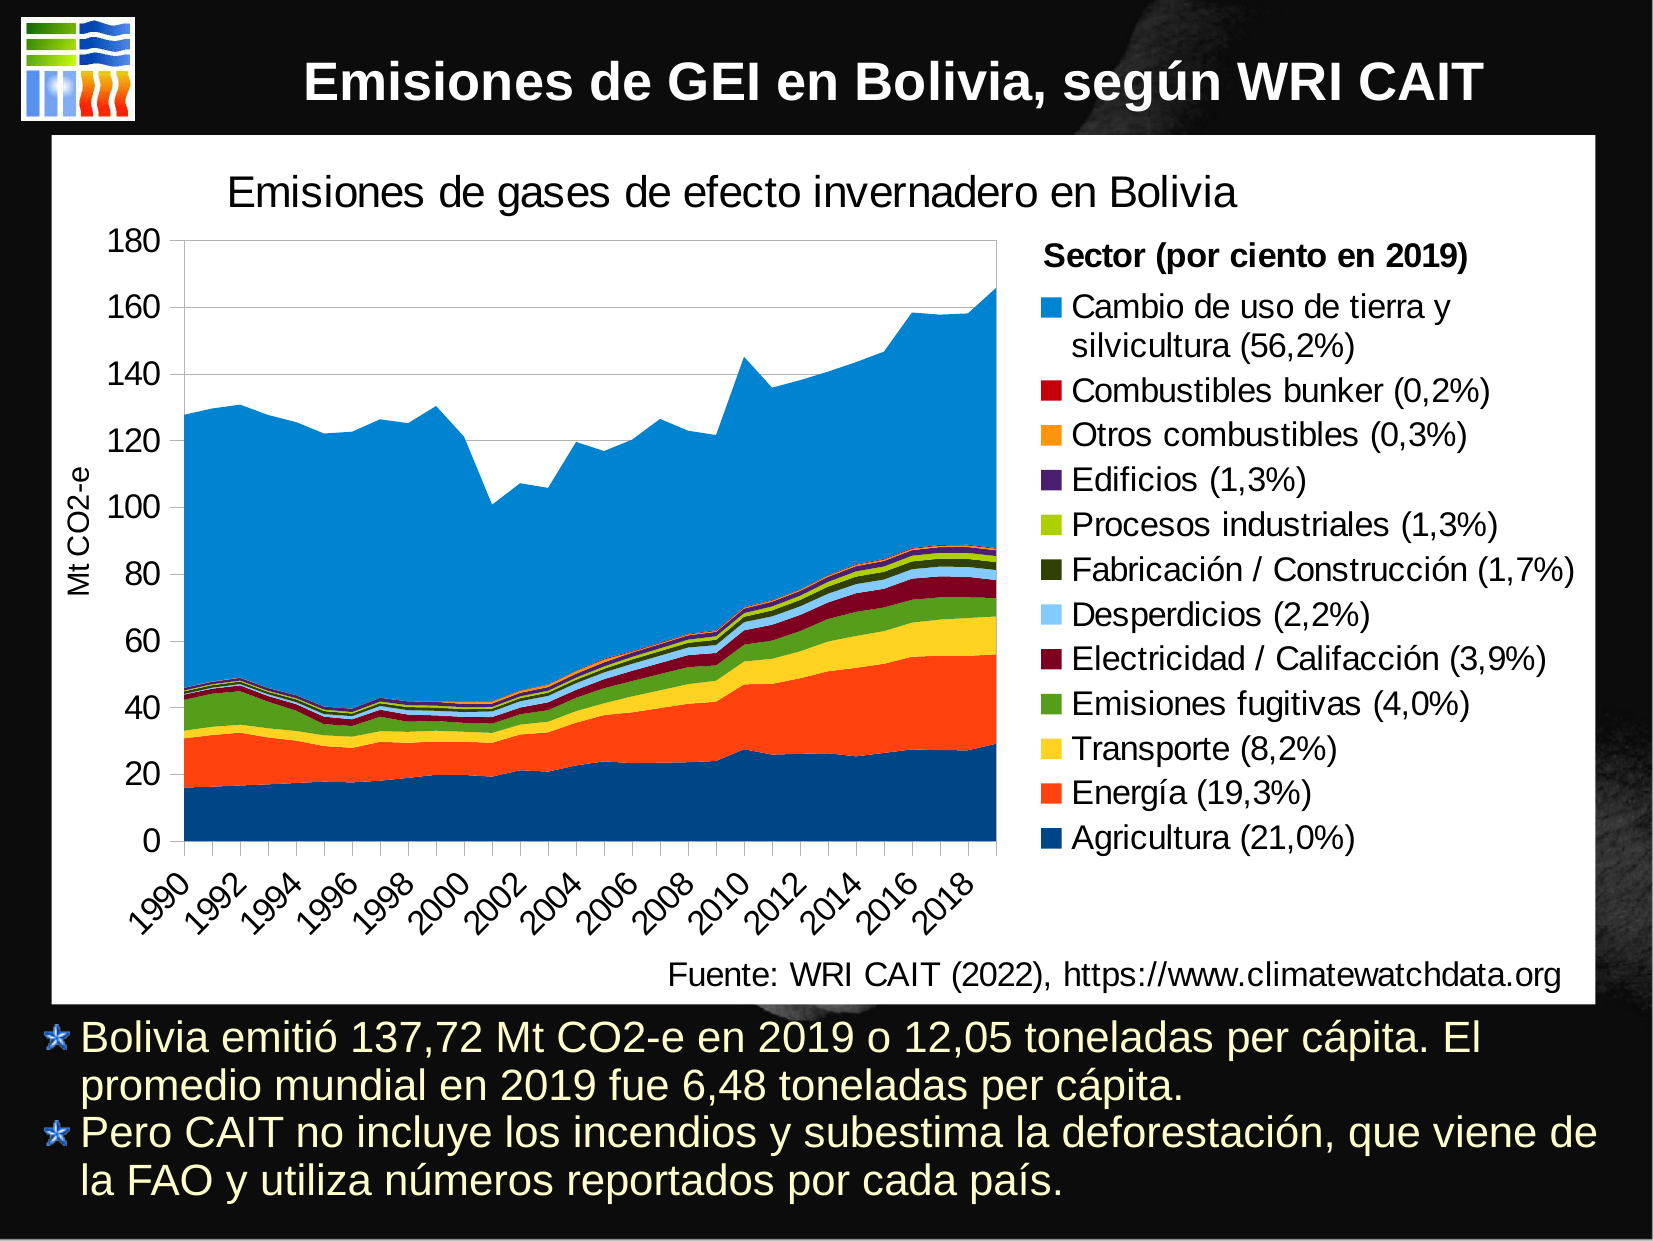

# Emisiones de GEI en Bolivia, según WRI CAIT
Bolivia emitió 137,72 Mt CO2-e en 2019 o 12,05 toneladas per cápita. El promedio mundial en 2019 fue 6,48 toneladas per cápita.
Pero CAIT no incluye los incendios y subestima la deforestación, que viene de la FAO y utiliza números reportados por cada país.